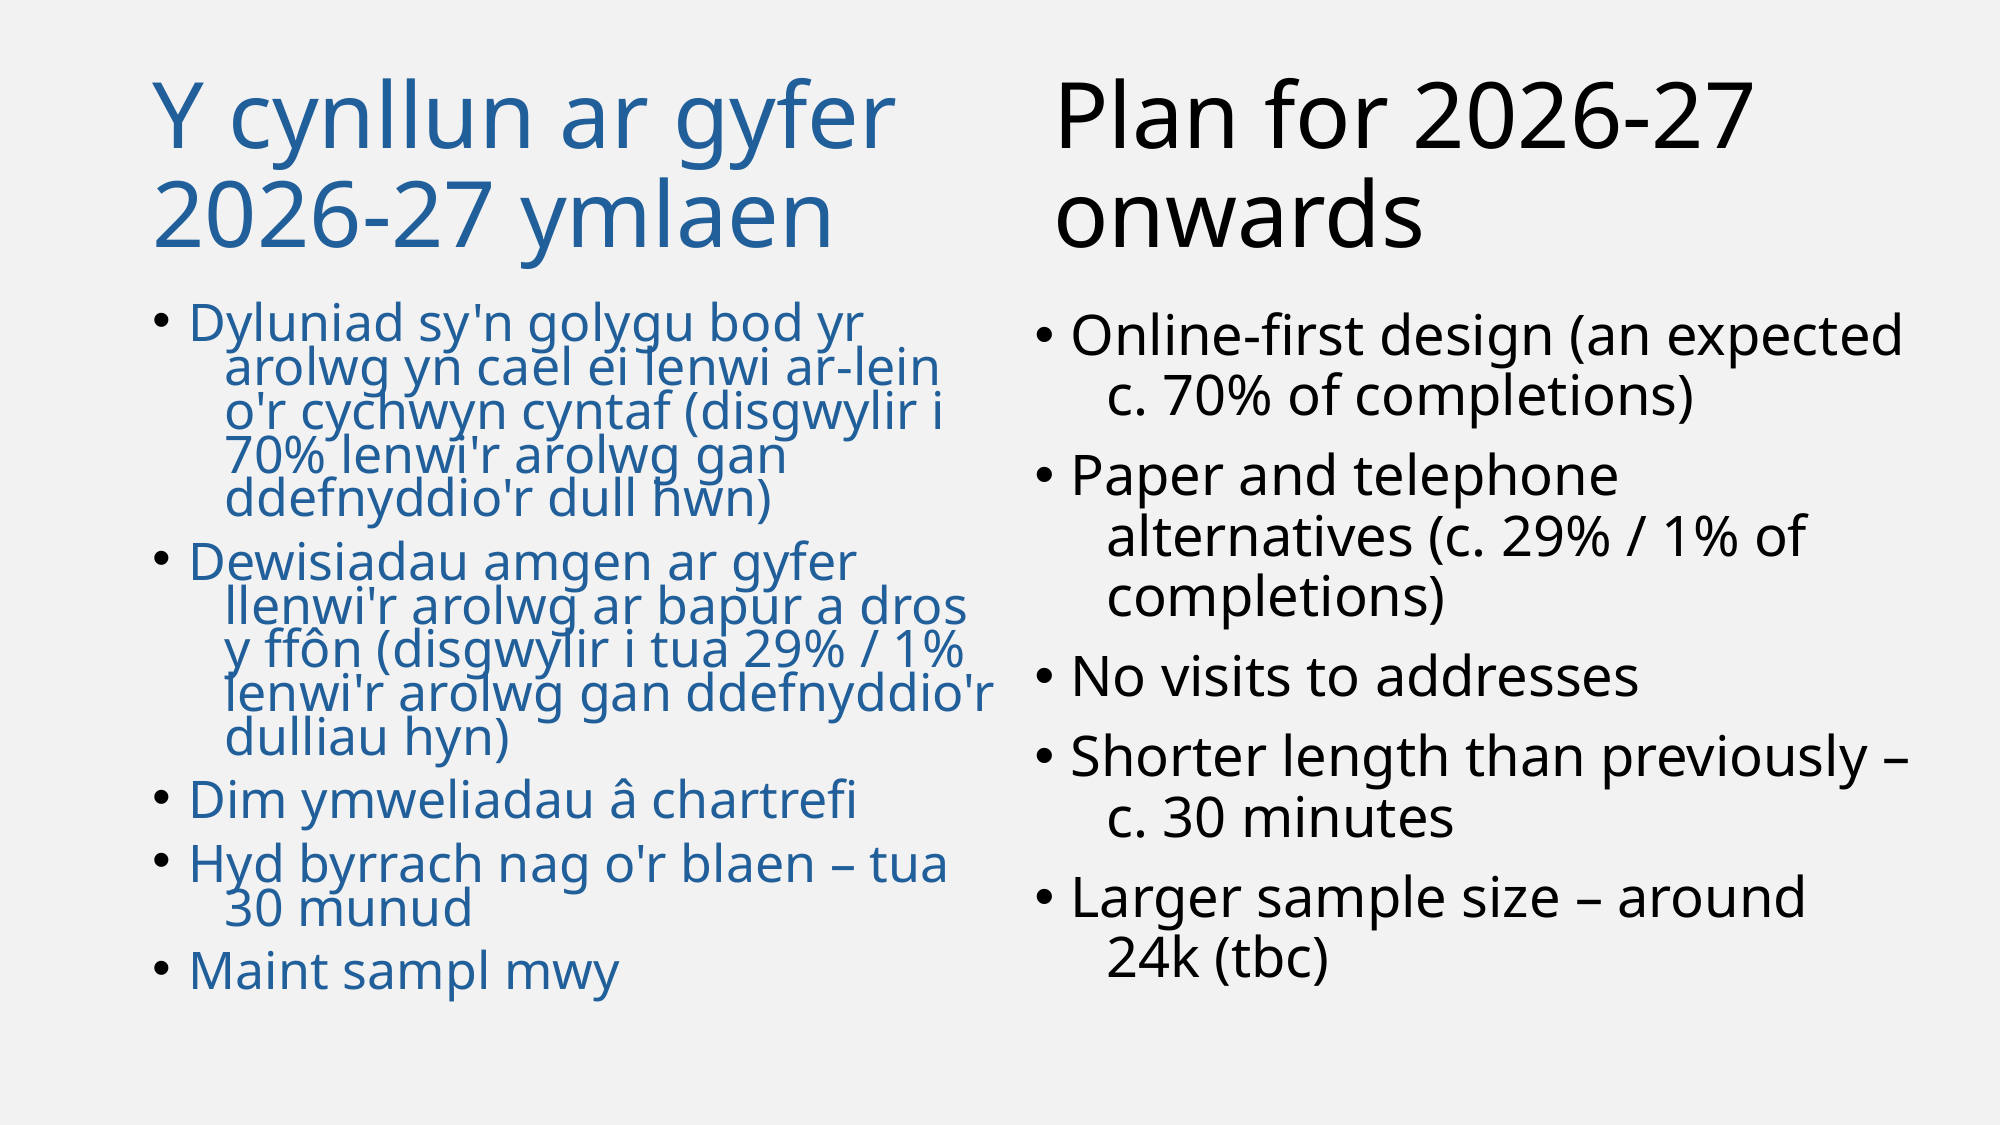

Y cynllun ar gyfer 2026-27 ymlaen
# Plan for 2026-27 onwards
Dyluniad sy'n golygu bod yr arolwg yn cael ei lenwi ar-lein o'r cychwyn cyntaf (disgwylir i 70% lenwi'r arolwg gan ddefnyddio'r dull hwn)
Dewisiadau amgen ar gyfer llenwi'r arolwg ar bapur a dros y ffôn (disgwylir i tua 29% / 1% lenwi'r arolwg gan ddefnyddio'r dulliau hyn)
Dim ymweliadau â chartrefi
Hyd byrrach nag o'r blaen – tua 30 munud
Maint sampl mwy
Online-first design (an expected c. 70% of completions)
Paper and telephone alternatives (c. 29% / 1% of completions)
No visits to addresses
Shorter length than previously – c. 30 minutes
Larger sample size – around 24k (tbc)